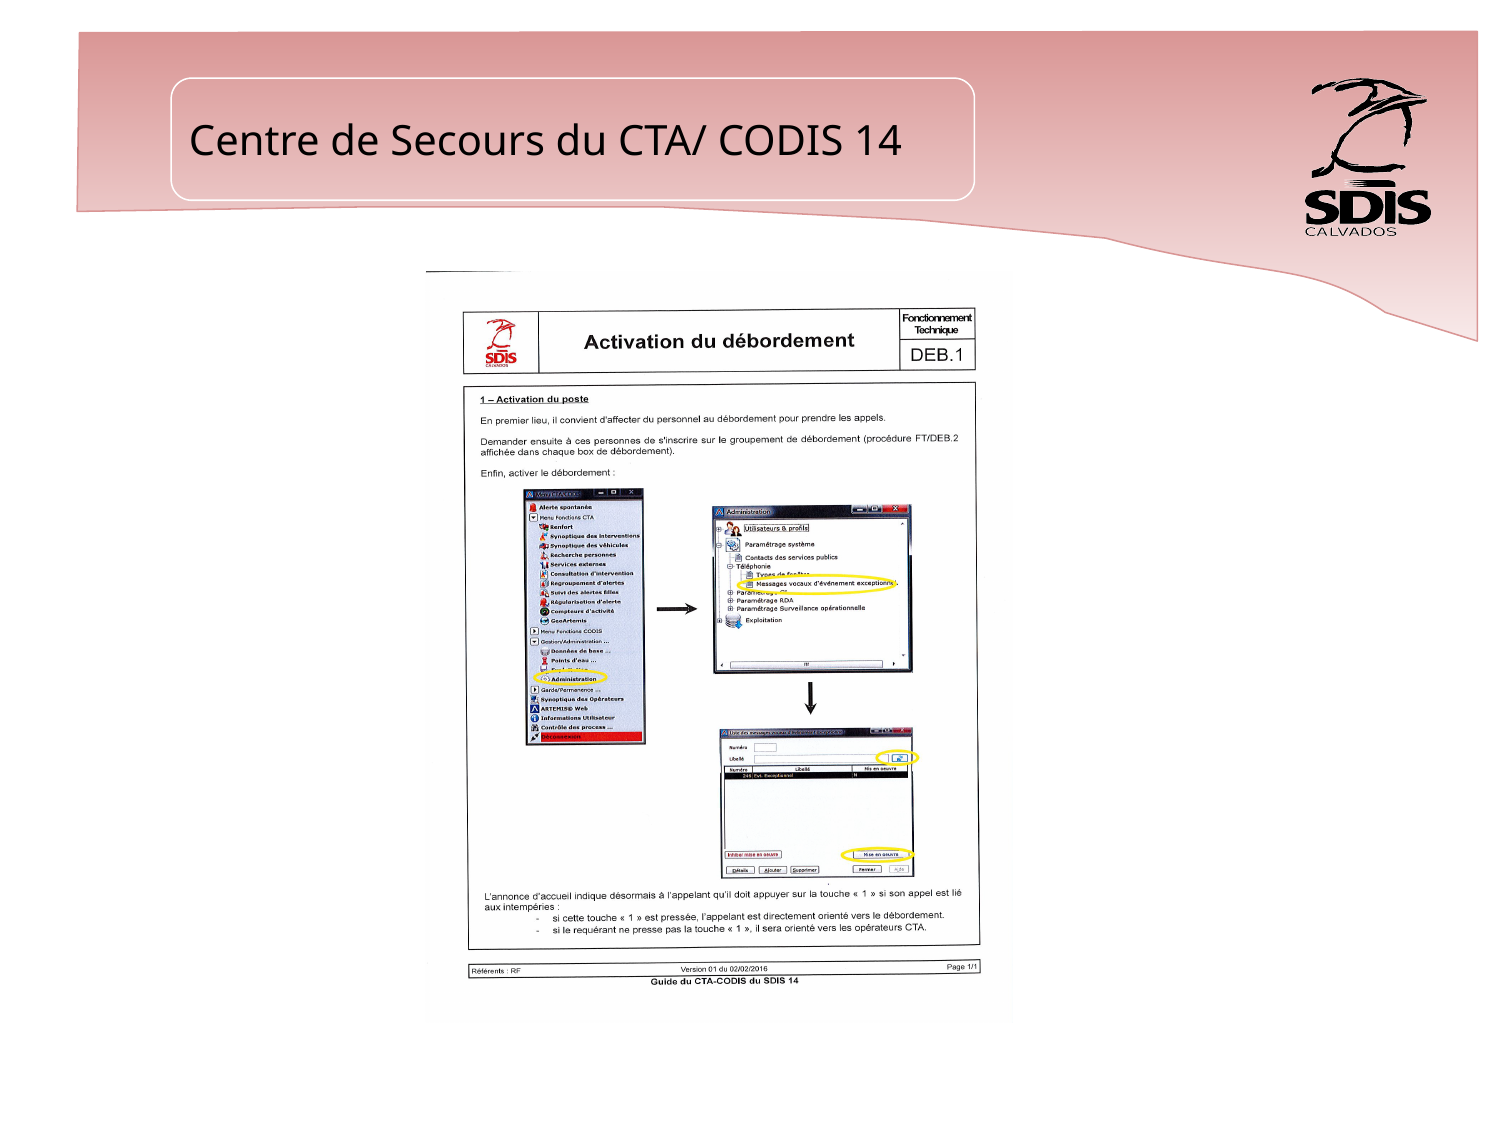

Centre de Secours du CTA/ CODIS 14